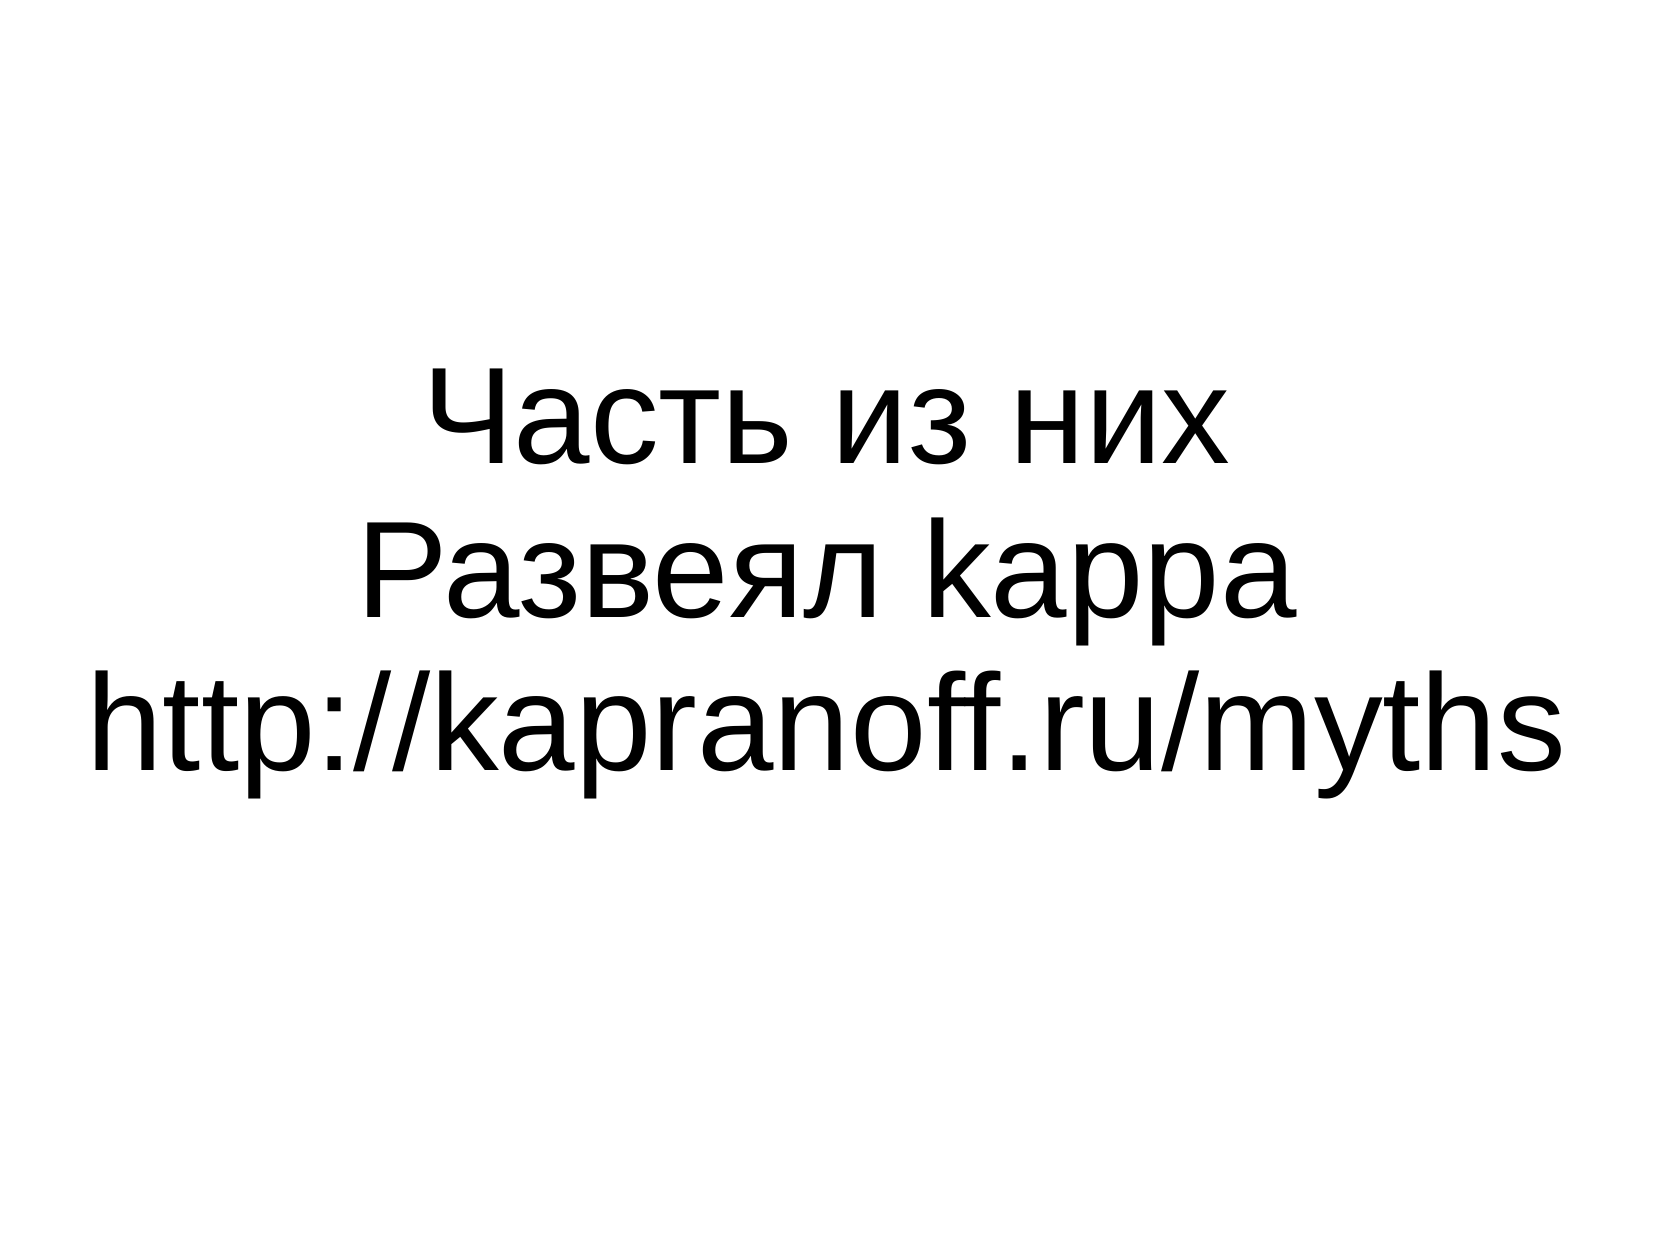

# Часть из них
Развеял kappa
http://kapranoff.ru/myths